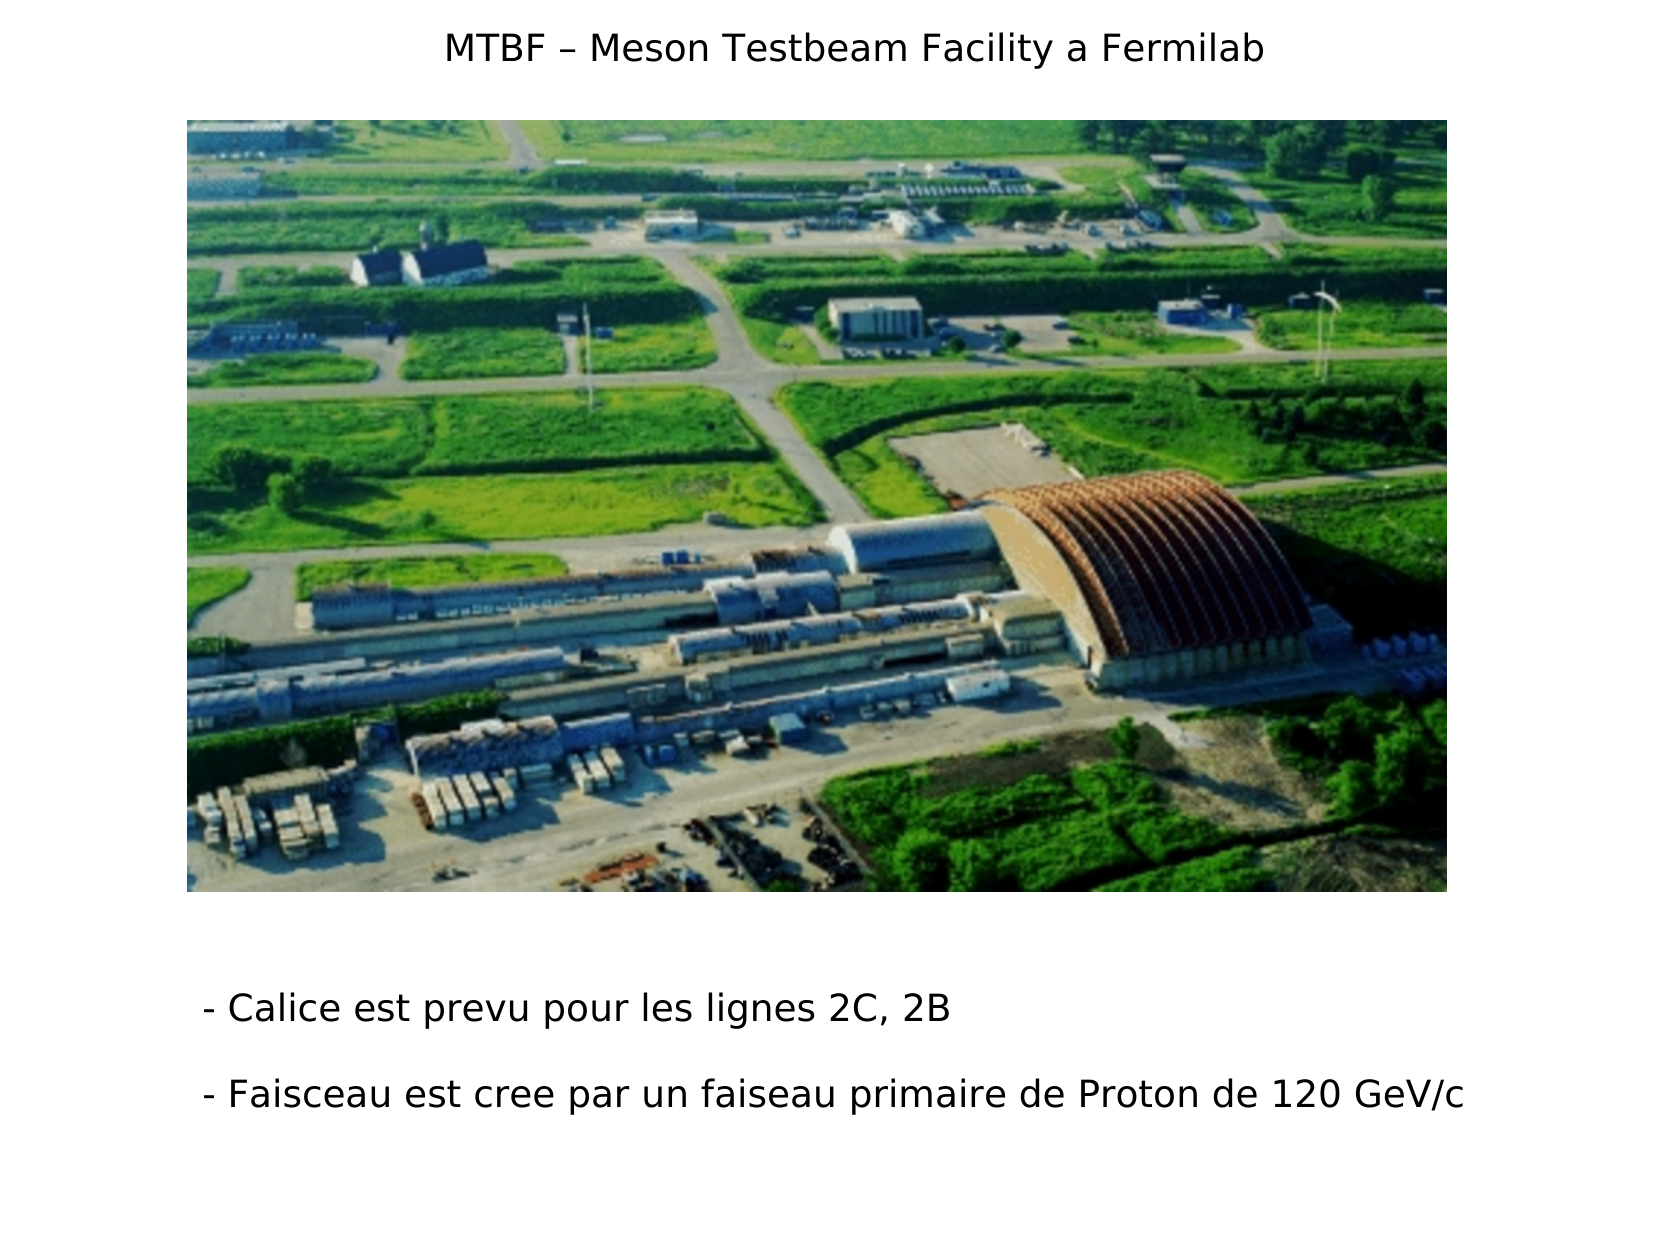

MTBF – Meson Testbeam Facility a Fermilab
- Calice est prevu pour les lignes 2C, 2B
- Faisceau est cree par un faiseau primaire de Proton de 120 GeV/c